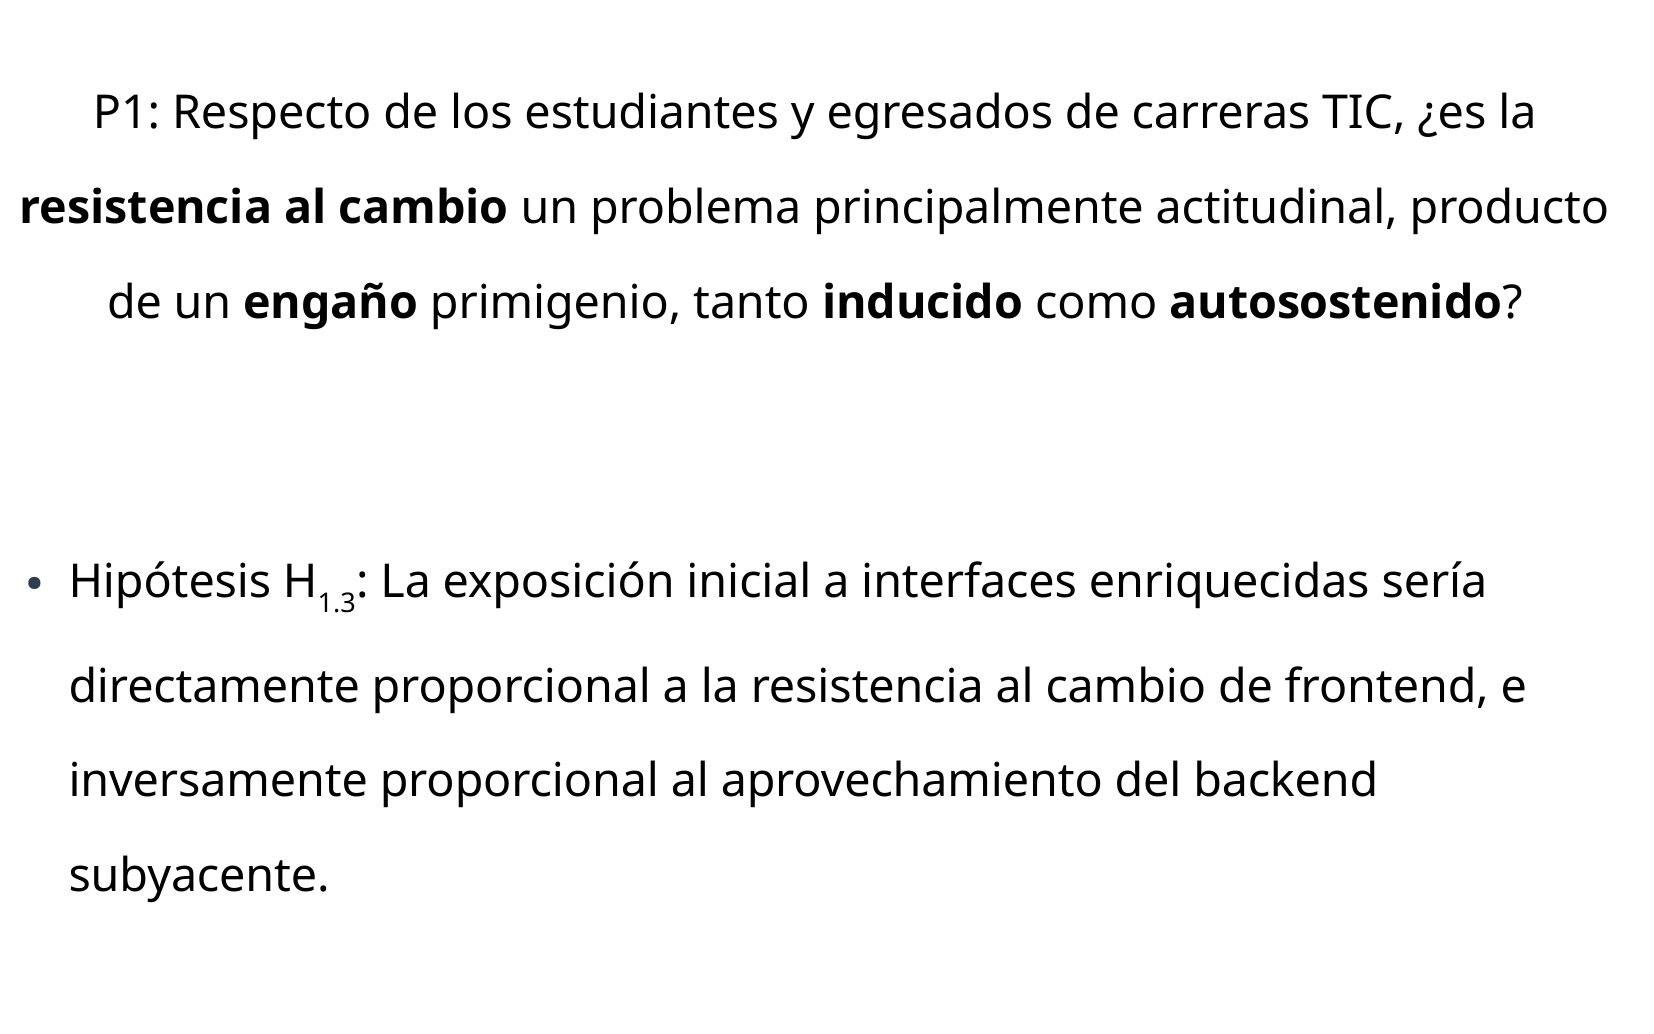

P1: Respecto de los estudiantes y egresados de carreras TIC, ¿es la resistencia al cambio un problema principalmente actitudinal, producto de un engaño primigenio, tanto inducido como autosostenido?
Hipótesis H1.3: La exposición inicial a interfaces enriquecidas sería directamente proporcional a la resistencia al cambio de frontend, e inversamente proporcional al aprovechamiento del backend subyacente.